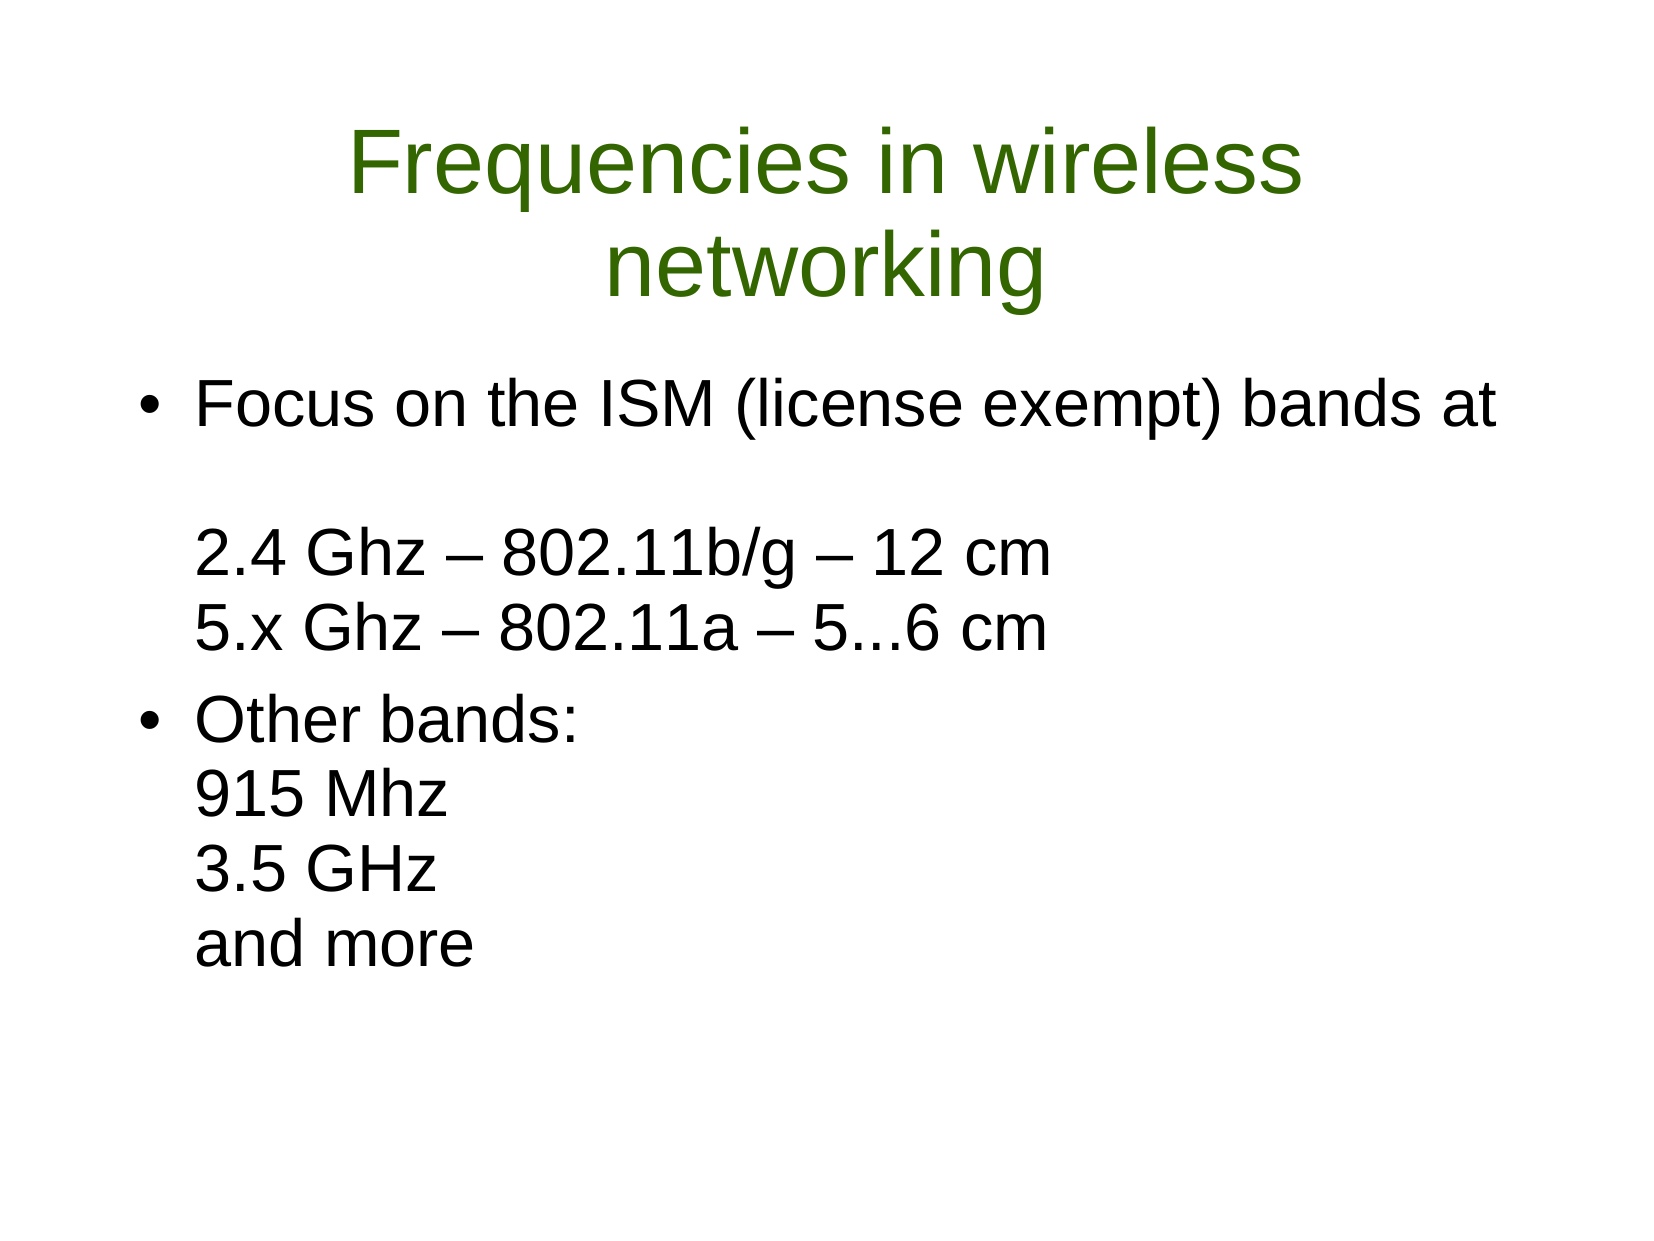

# Frequencies in wireless networking
Focus on the ISM (license exempt) bands at
2.4 Ghz – 802.11b/g – 12 cm
5.x Ghz – 802.11a – 5...6 cm
Other bands:
915 Mhz
3.5 GHz
and more